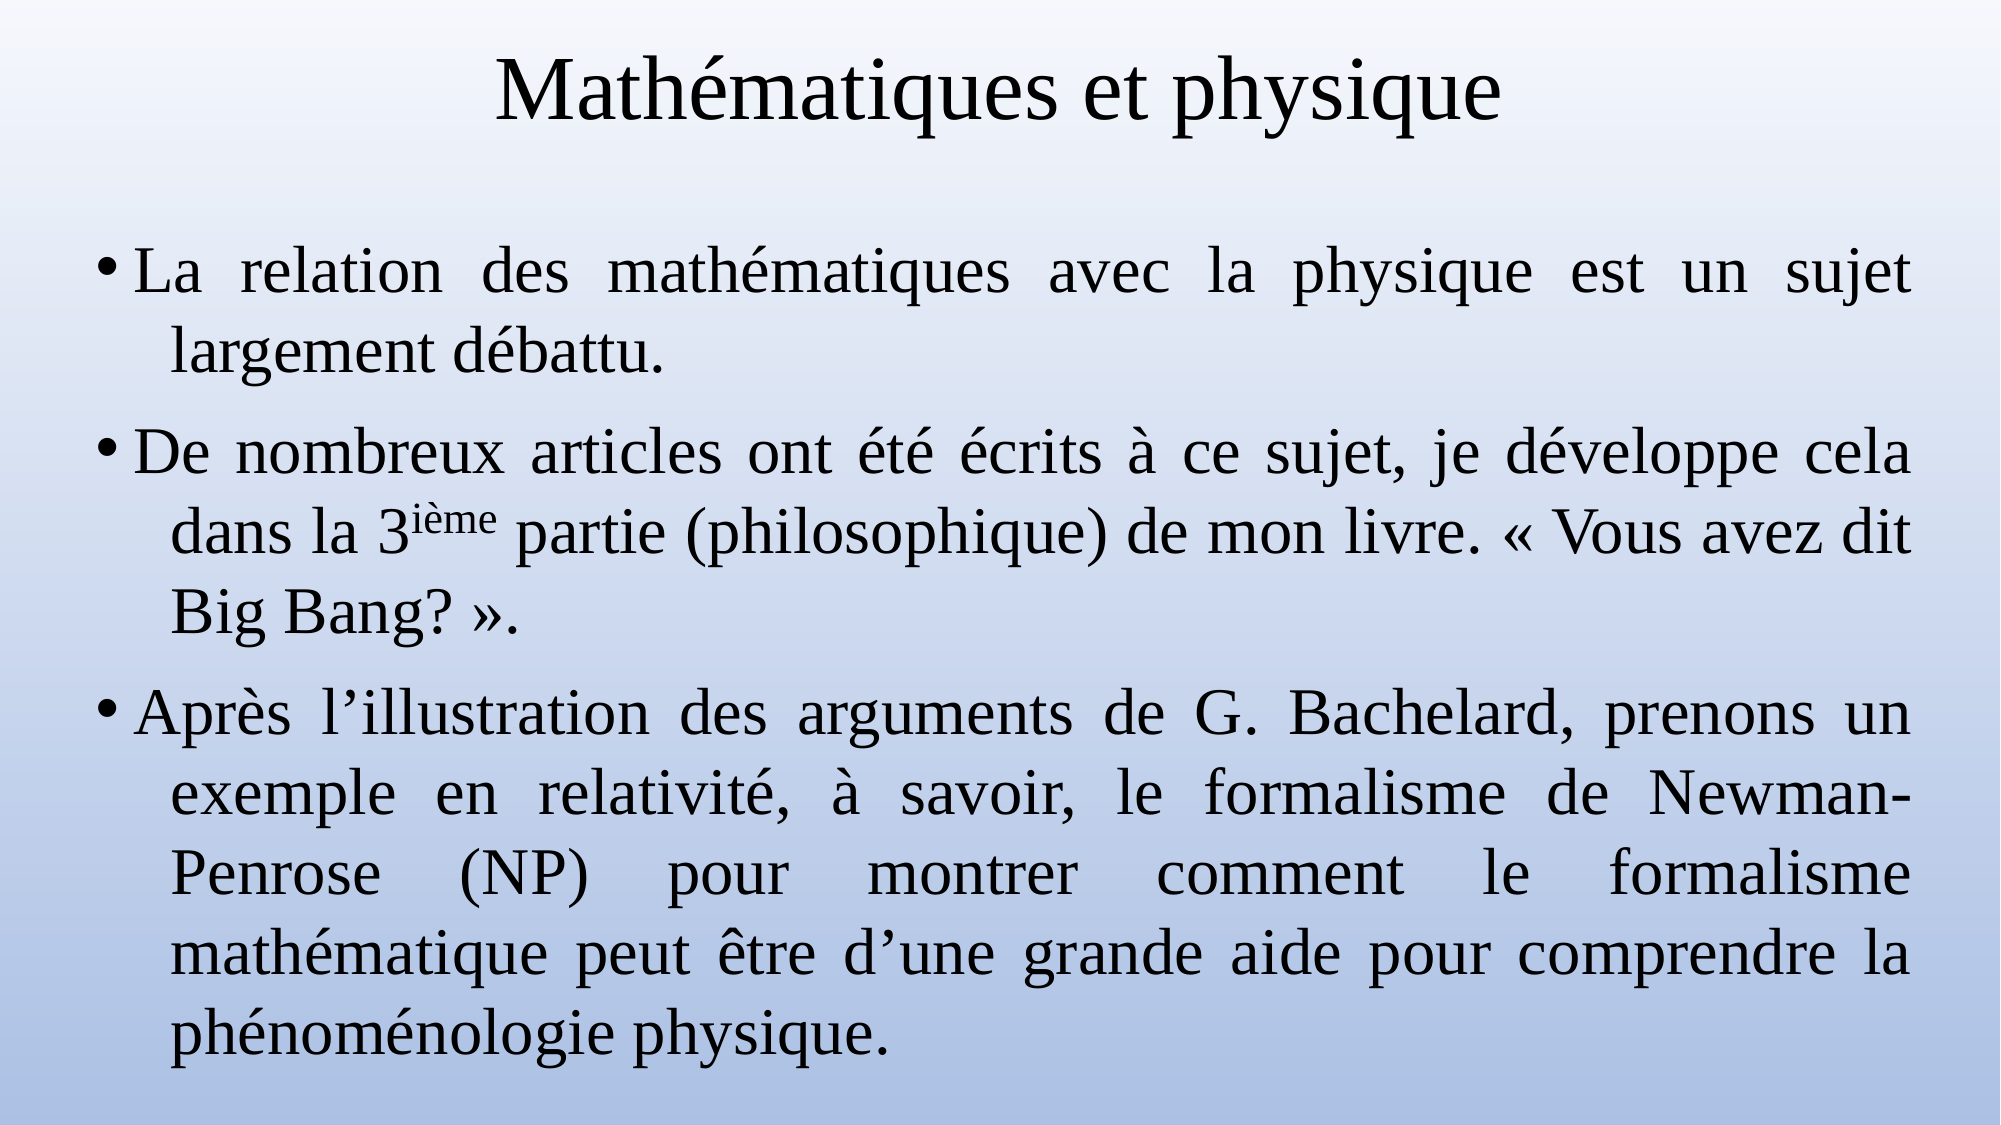

# Mathématiques et physique
La relation des mathématiques avec la physique est un sujet largement débattu.
De nombreux articles ont été écrits à ce sujet, je développe cela dans la 3ième partie (philosophique) de mon livre. « Vous avez dit Big Bang? ».
Après l’illustration des arguments de G. Bachelard, prenons un exemple en relativité, à savoir, le formalisme de Newman-Penrose (NP) pour montrer comment le formalisme mathématique peut être d’une grande aide pour comprendre la phénoménologie physique.